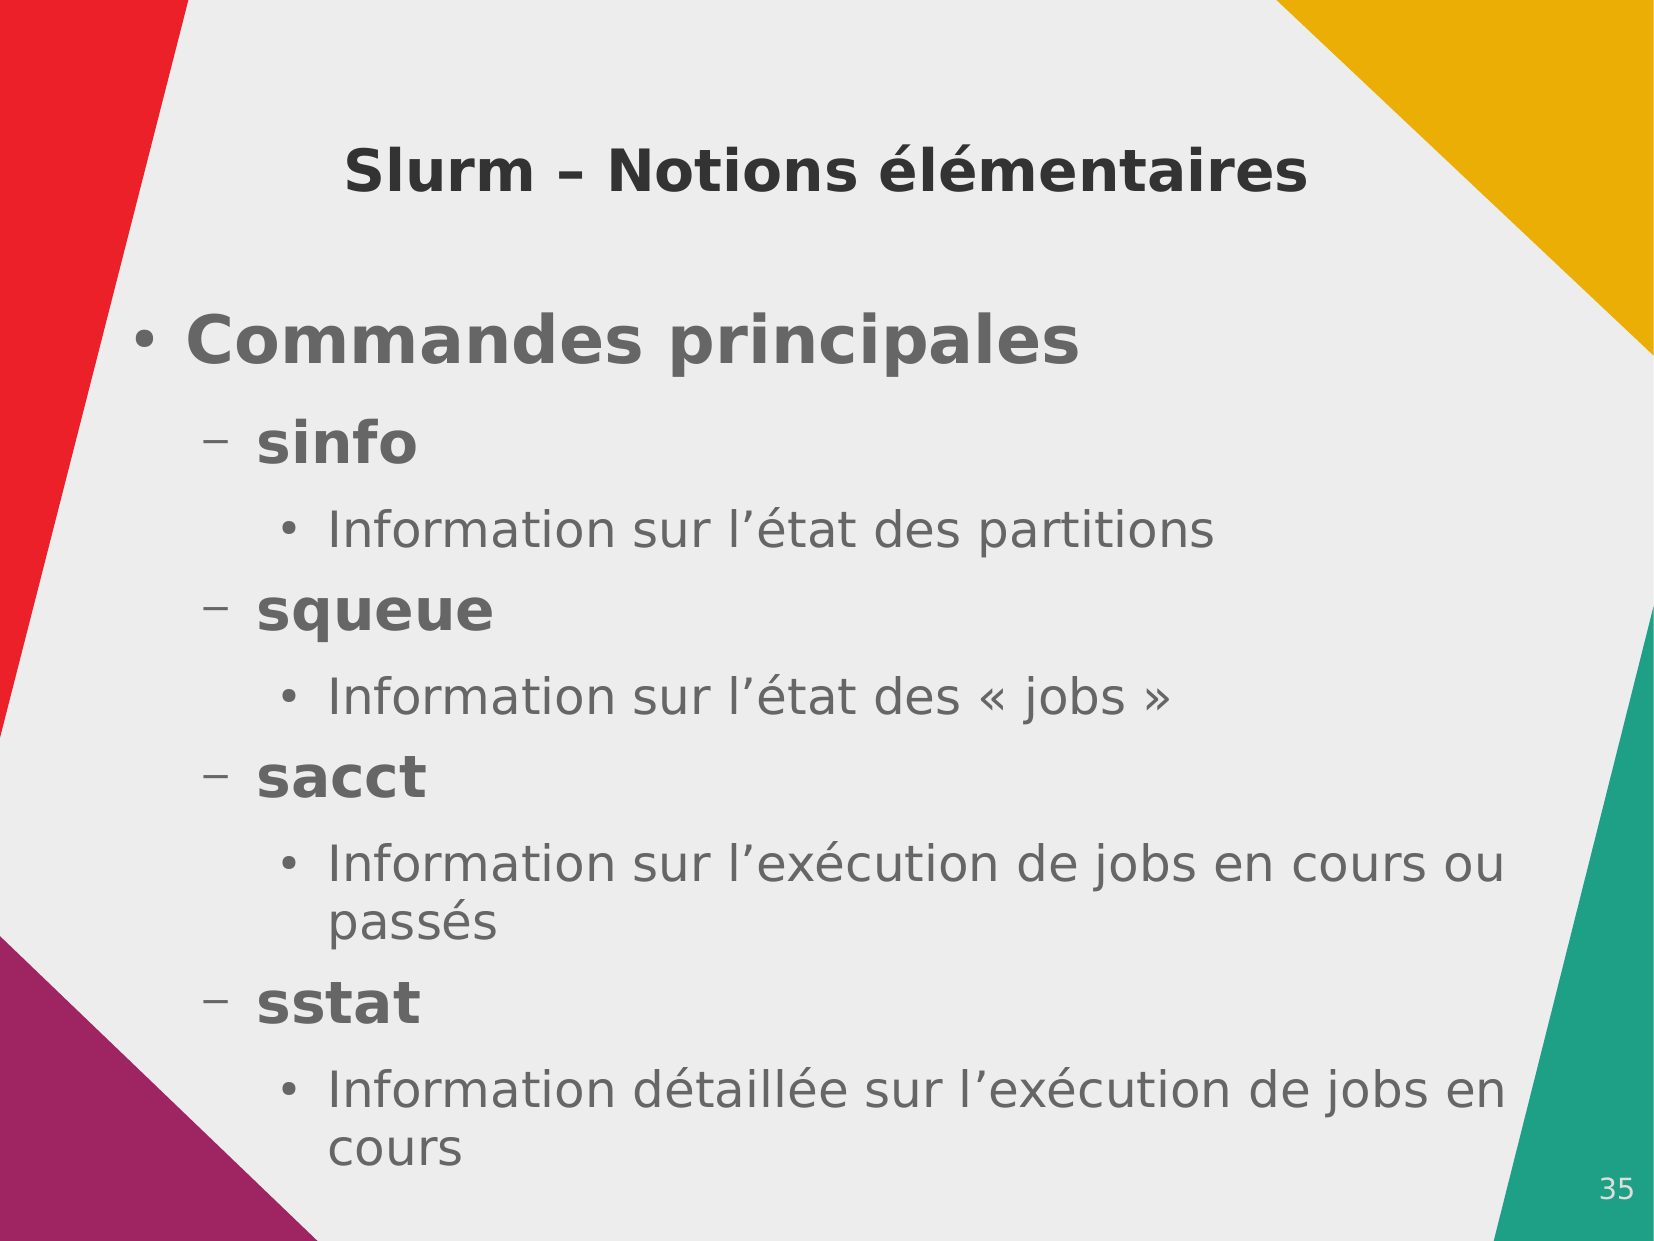

# Slurm – Notions élémentaires
Commandes principales
sinfo
Information sur l’état des partitions
squeue
Information sur l’état des « jobs »
sacct
Information sur l’exécution de jobs en cours ou passés
sstat
Information détaillée sur l’exécution de jobs en cours
35